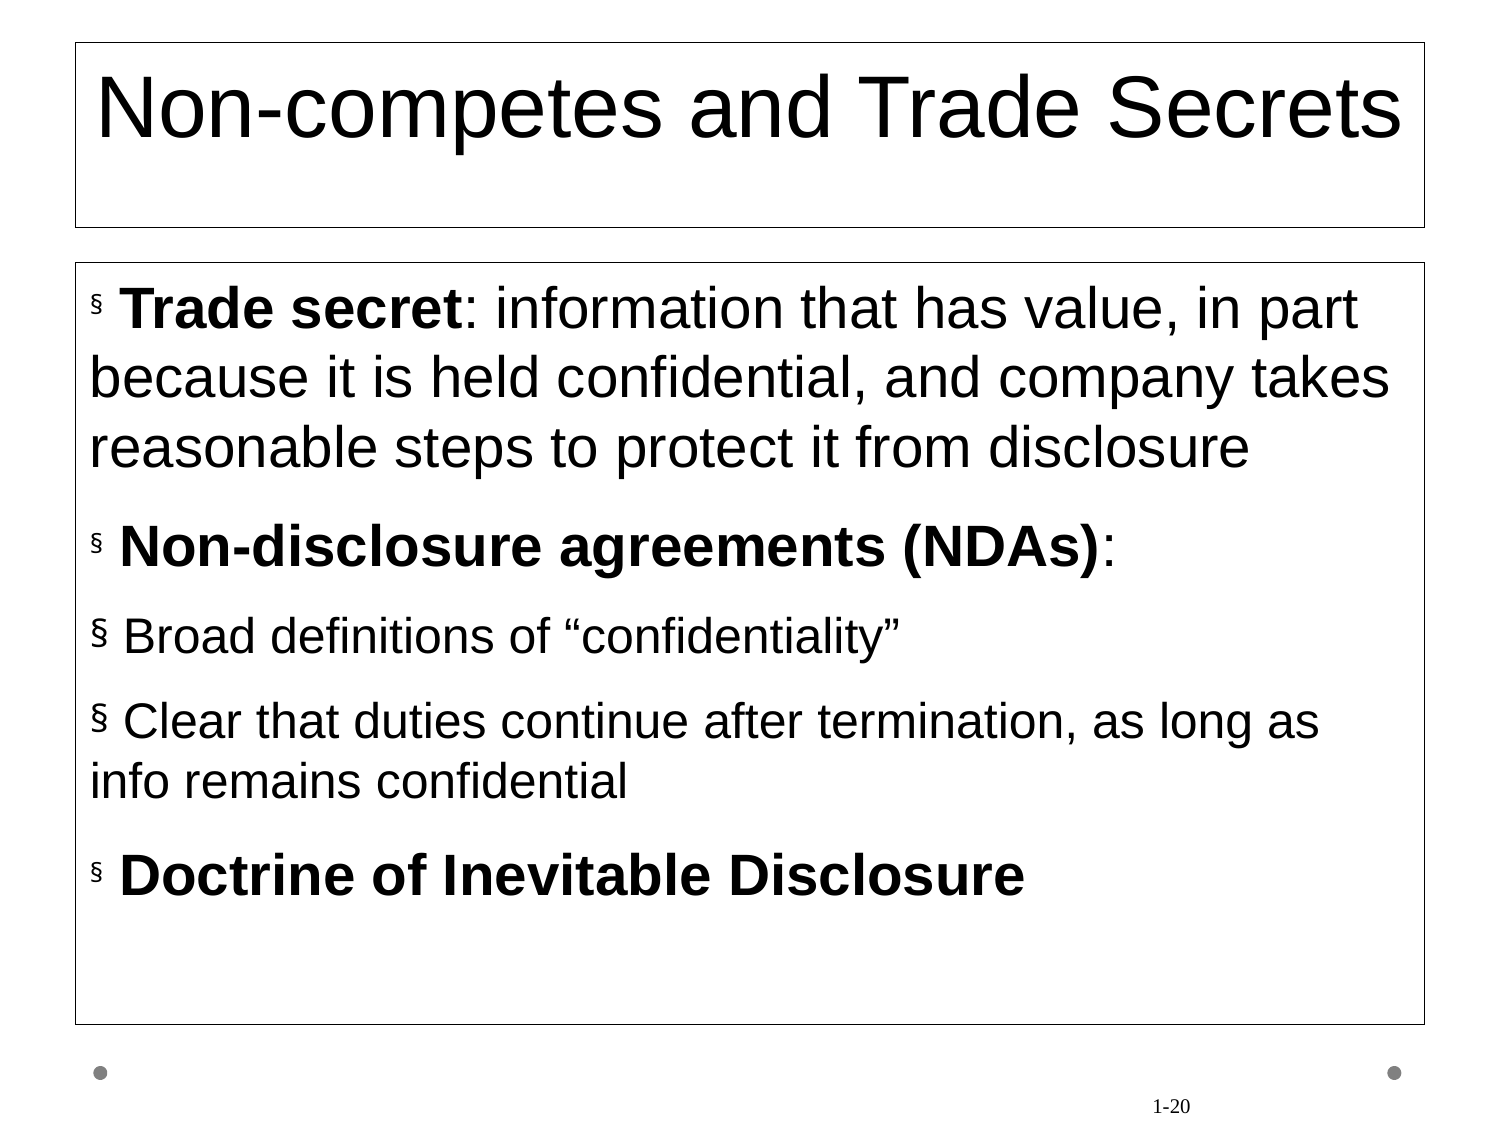

# Non-competes and Trade Secrets
 Trade secret: information that has value, in part because it is held confidential, and company takes reasonable steps to protect it from disclosure
 Non-disclosure agreements (NDAs):
 Broad definitions of “confidentiality”
 Clear that duties continue after termination, as long as info remains confidential
 Doctrine of Inevitable Disclosure